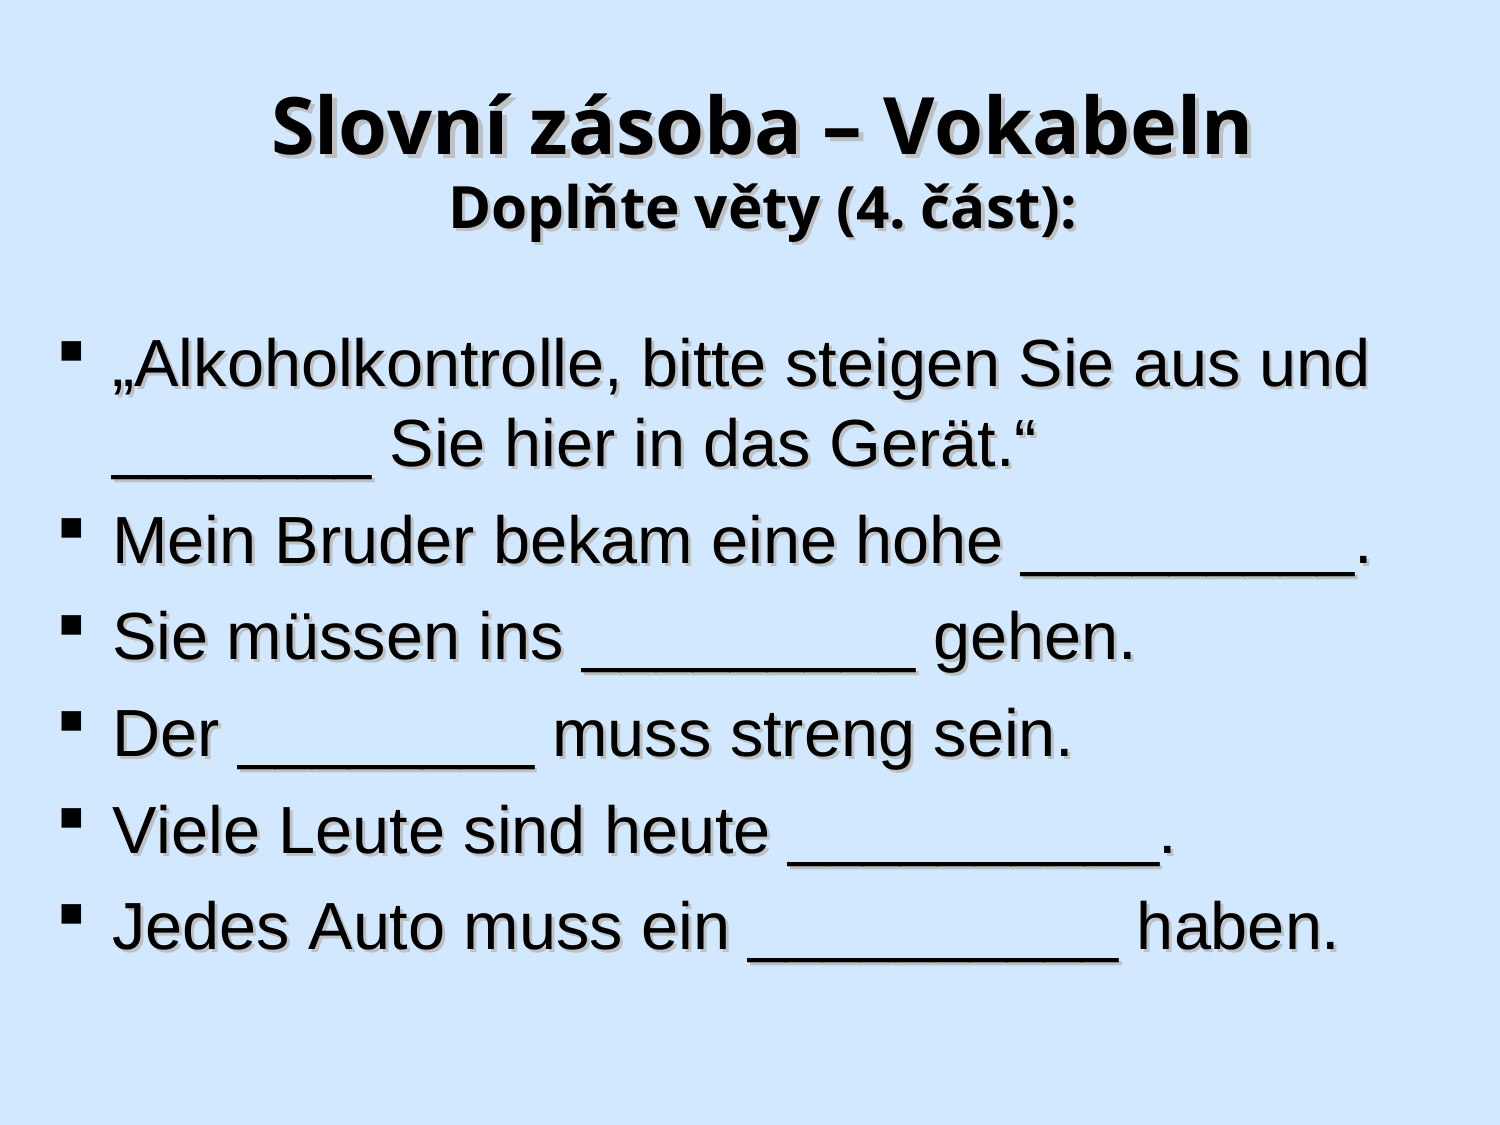

# Slovní zásoba – Vokabeln Doplňte věty (4. část):
„Alkoholkontrolle, bitte steigen Sie aus und _______ Sie hier in das Gerät.“
Mein Bruder bekam eine hohe _________.
Sie müssen ins _________ gehen.
Der ________ muss streng sein.
Viele Leute sind heute __________.
Jedes Auto muss ein __________ haben.